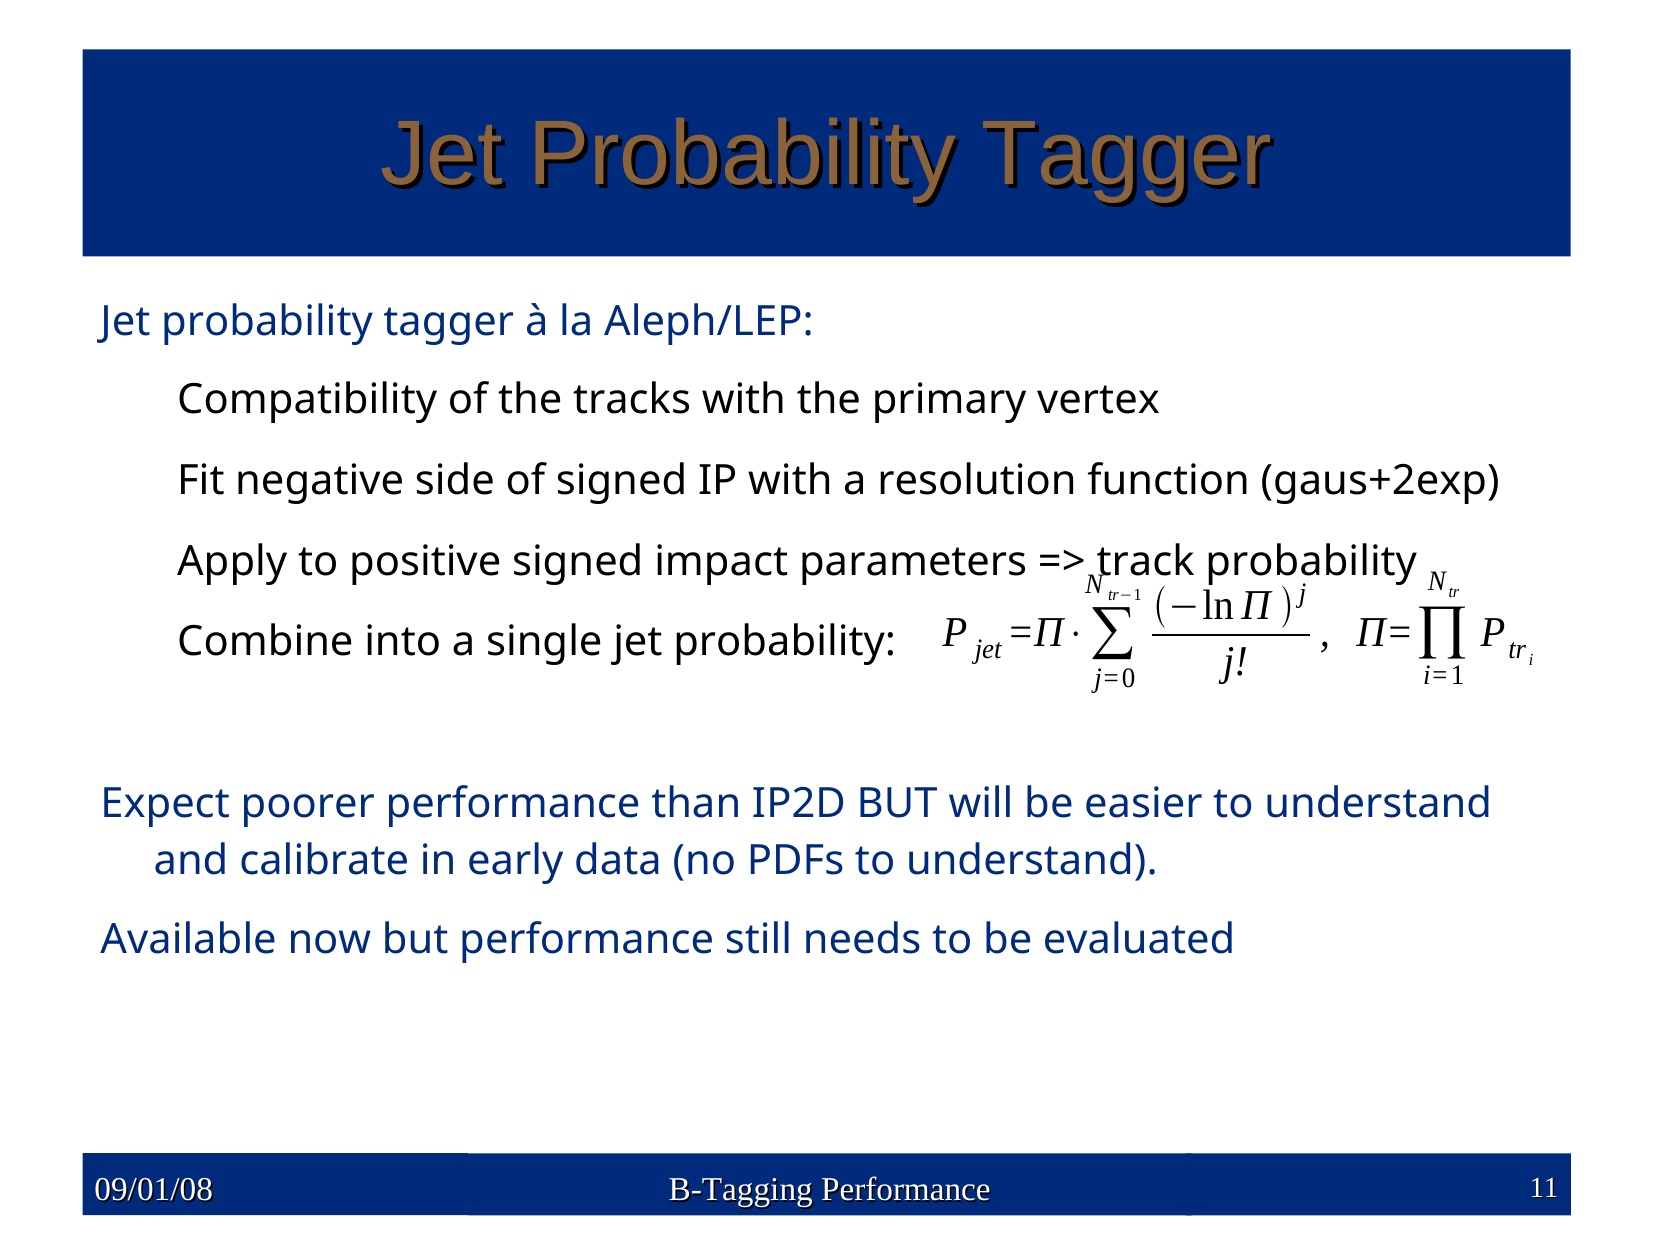

# Jet Probability Tagger
Jet probability tagger à la Aleph/LEP:
Compatibility of the tracks with the primary vertex
Fit negative side of signed IP with a resolution function (gaus+2exp)
Apply to positive signed impact parameters => track probability
Combine into a single jet probability:
Expect poorer performance than IP2D BUT will be easier to understand and calibrate in early data (no PDFs to understand).
Available now but performance still needs to be evaluated
B-Tagging Performance
11